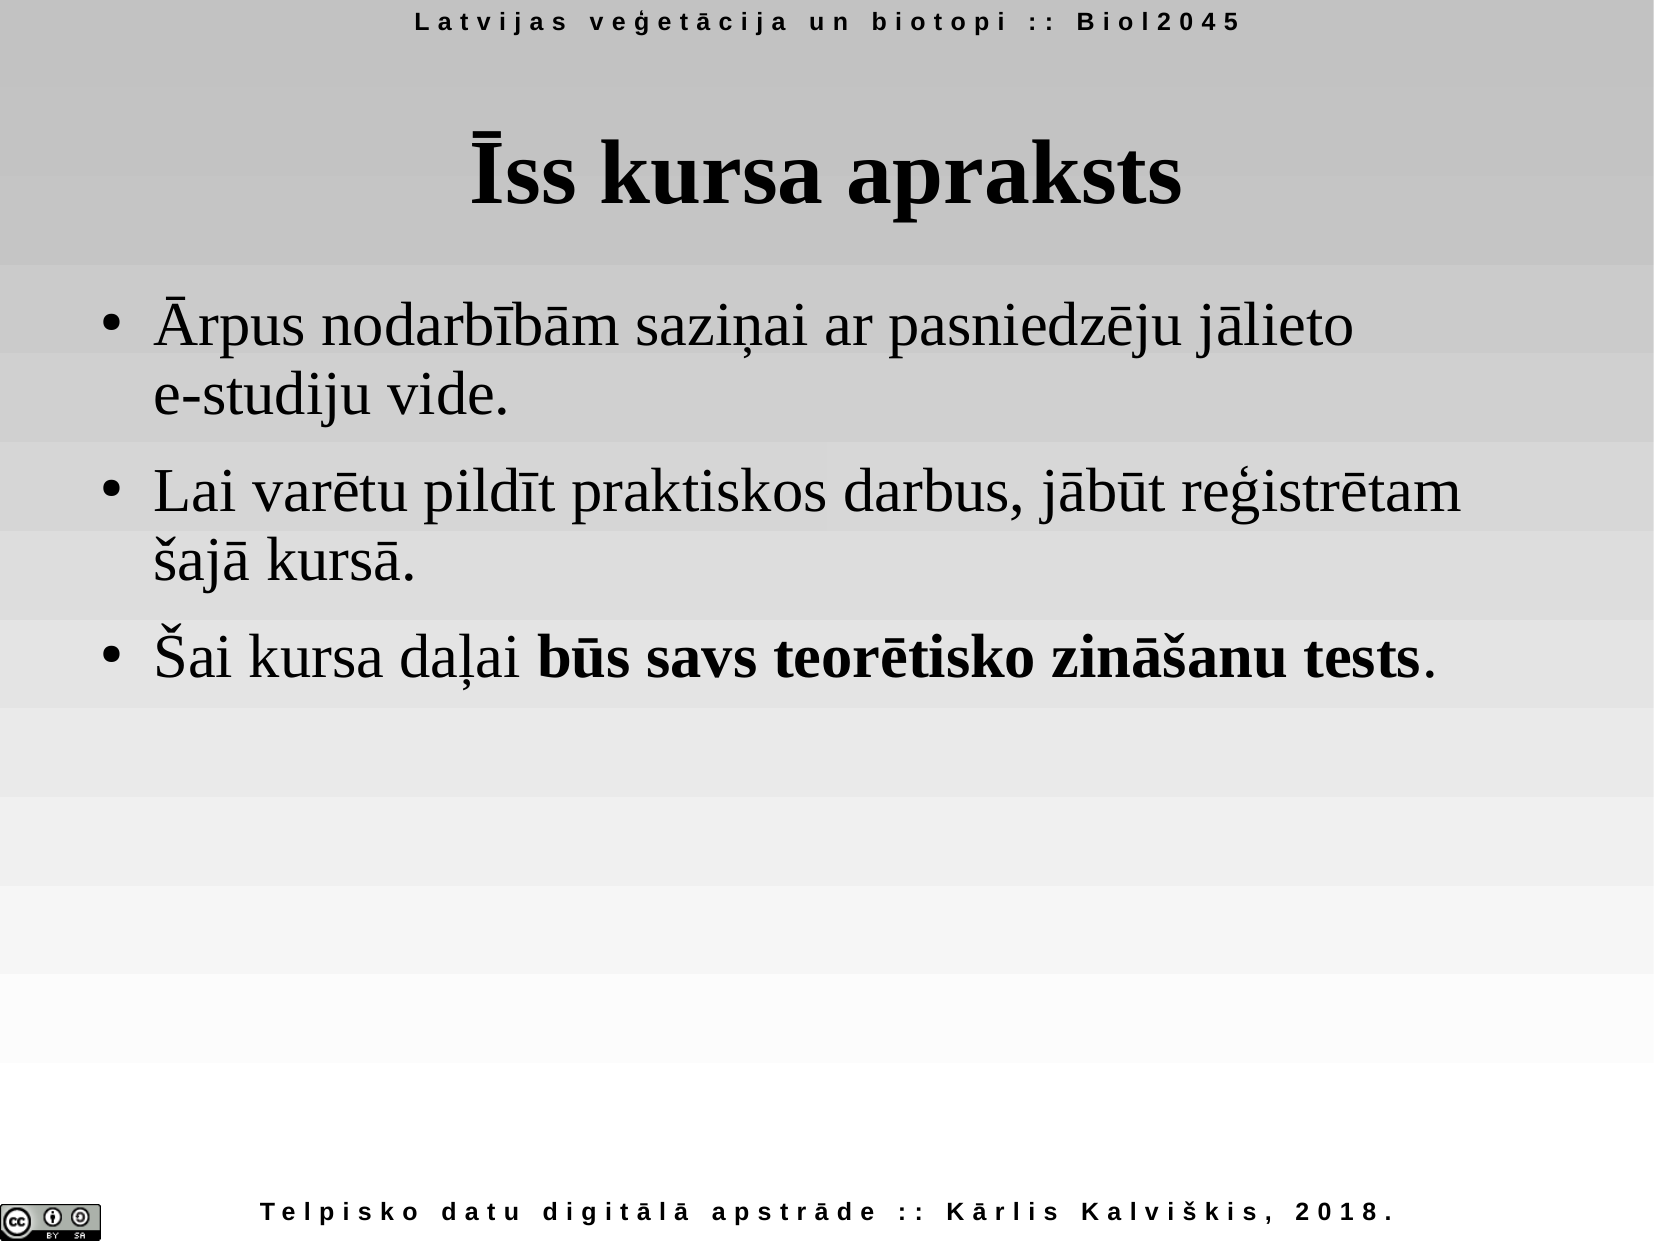

Īss kursa apraksts
# Ārpus nodarbībām saziņai ar pasniedzēju jālieto e‑studiju vide.
Lai varētu pildīt praktiskos darbus, jābūt reģistrētam šajā kursā.
Šai kursa daļai būs savs teorētisko zināšanu tests.